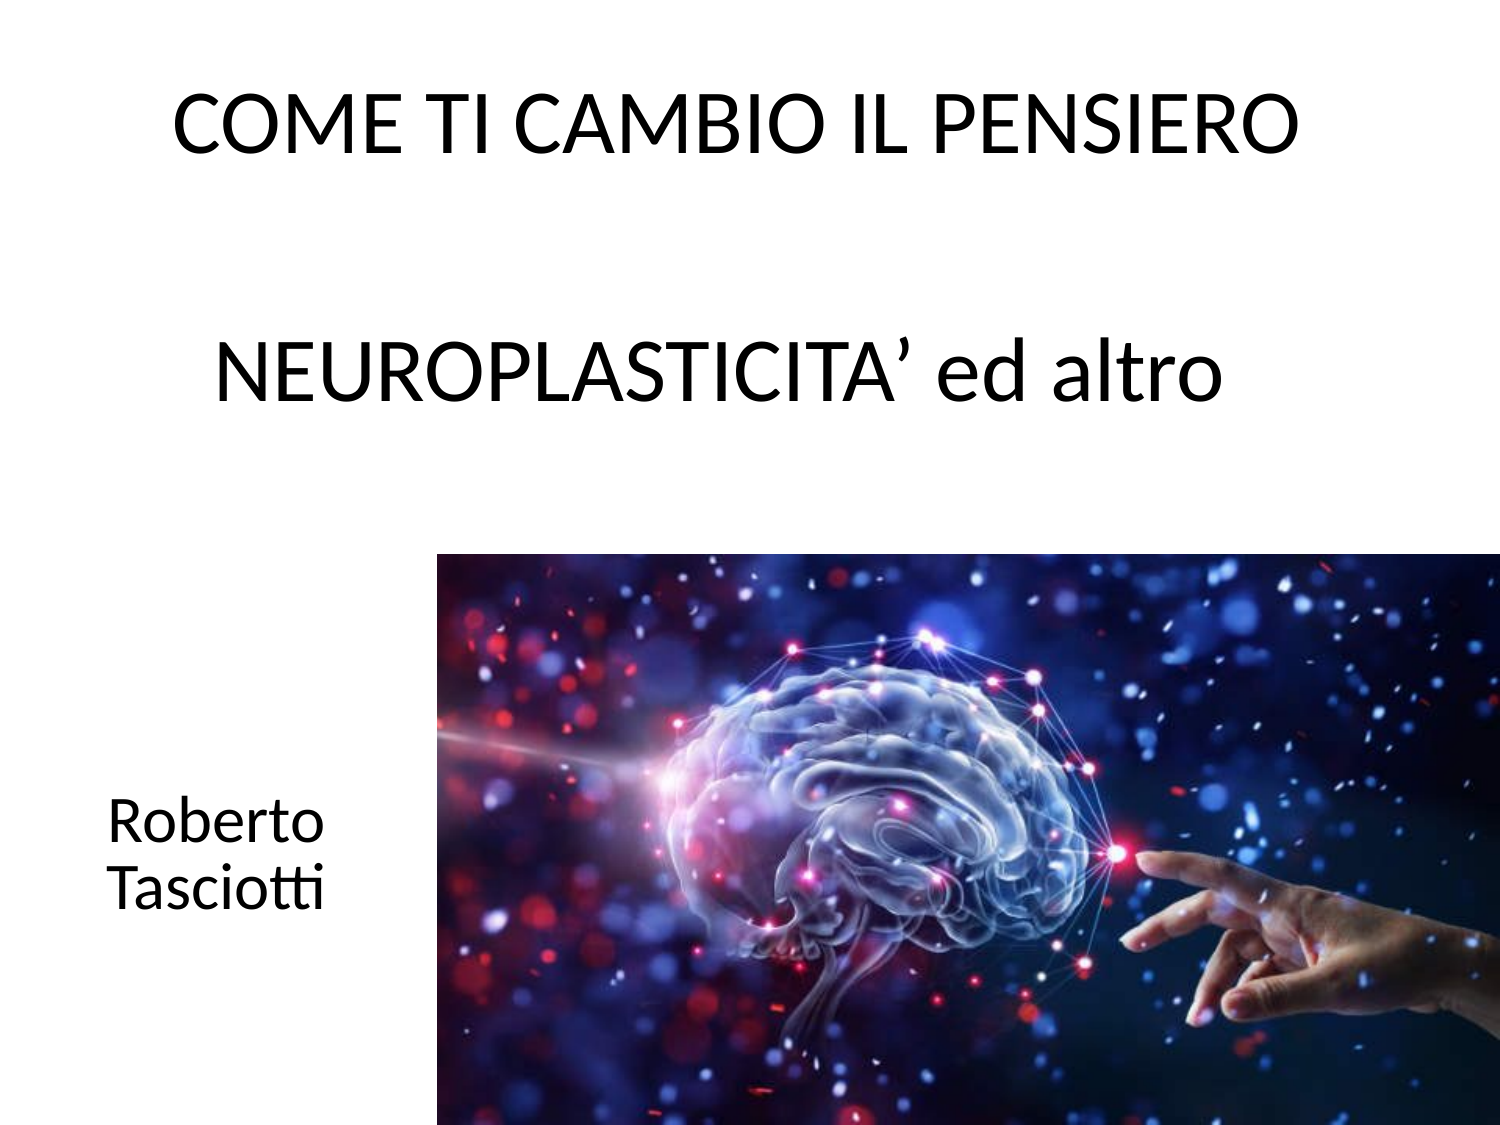

# COME TI CAMBIO IL PENSIERO
NEUROPLASTICITA’ ed altro
Roberto Tasciotti